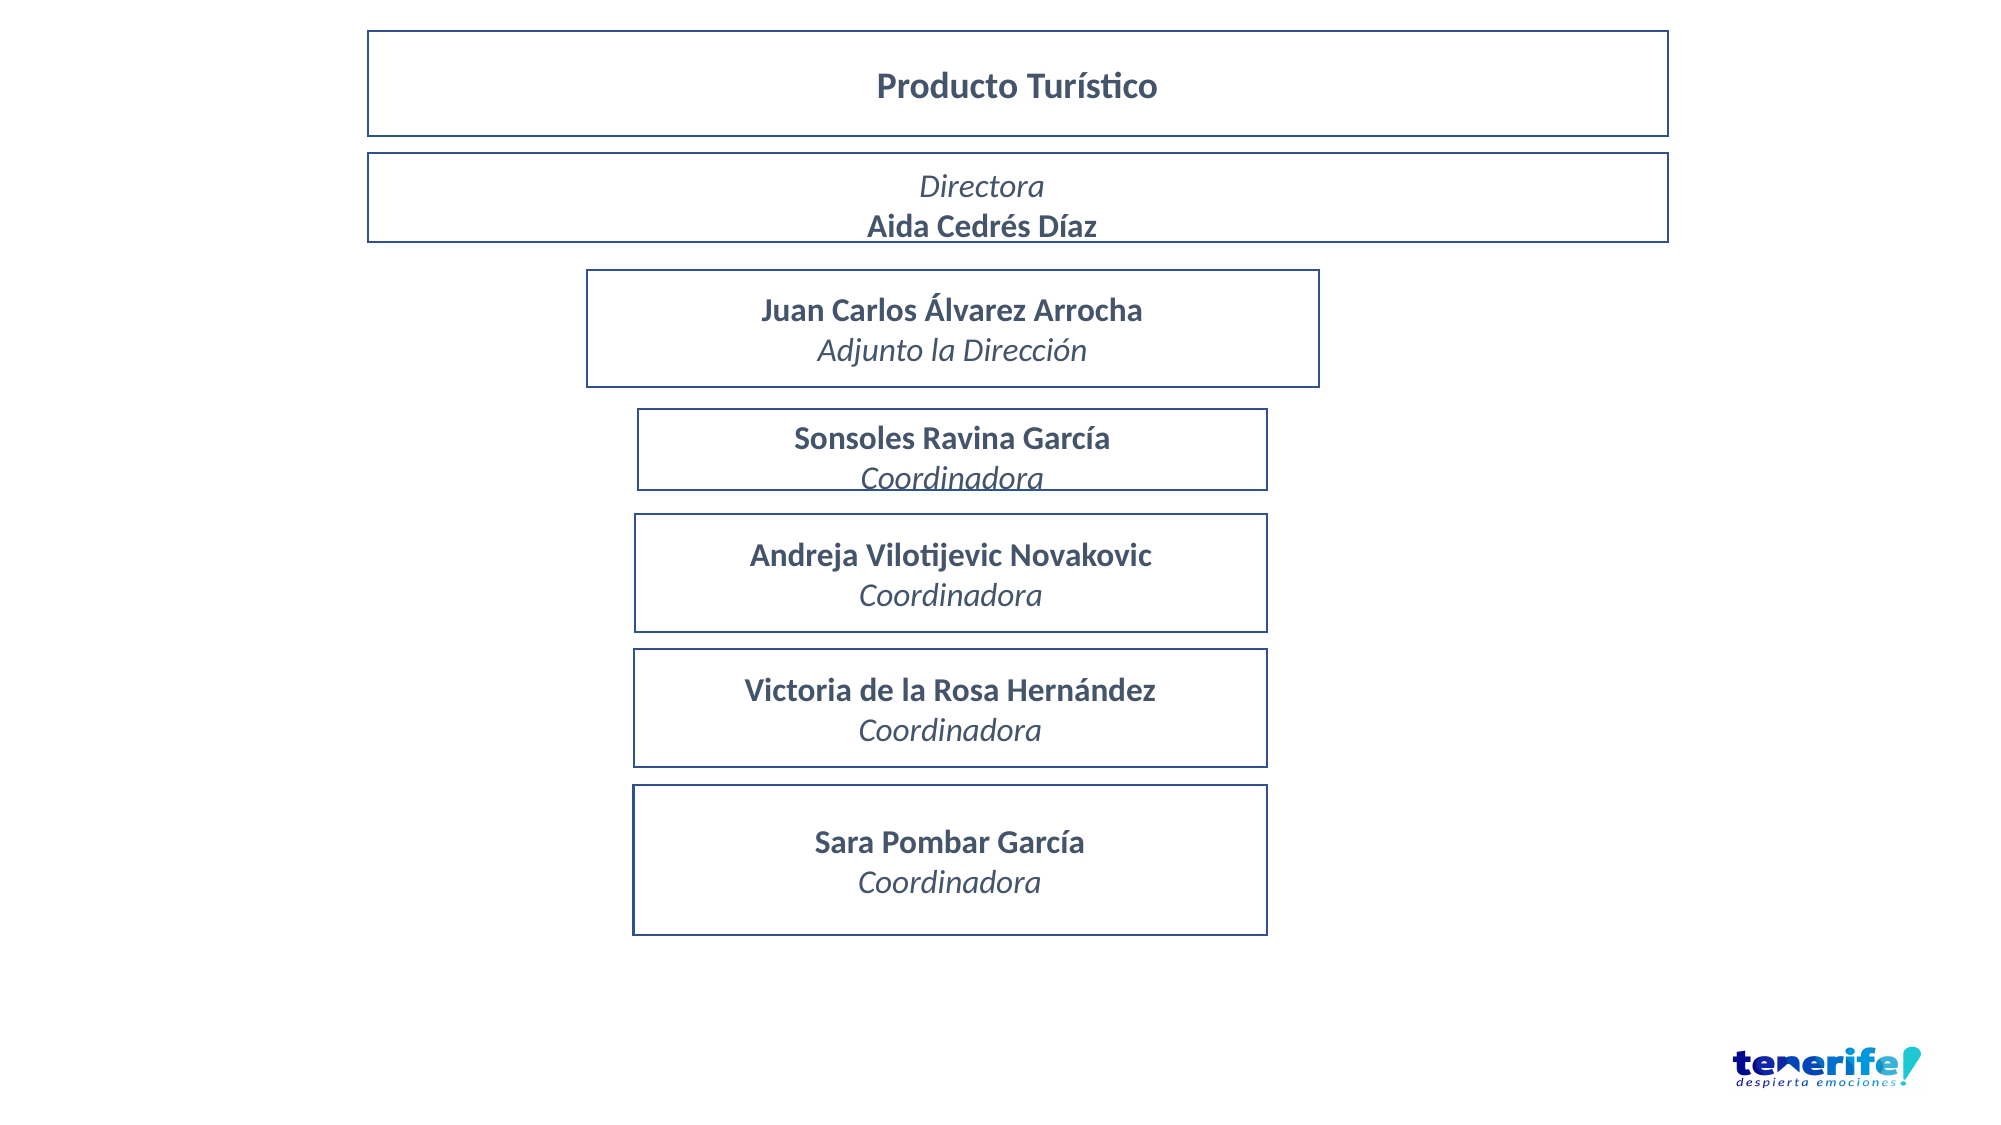

Producto Turístico
Directora
Aida Cedrés Díaz
Juan Carlos Álvarez Arrocha
Adjunto la Dirección
Sonsoles Ravina García
Coordinadora
Andreja Vilotijevic Novakovic
Coordinadora
Victoria de la Rosa Hernández
Coordinadora
Sara Pombar García
Coordinadora